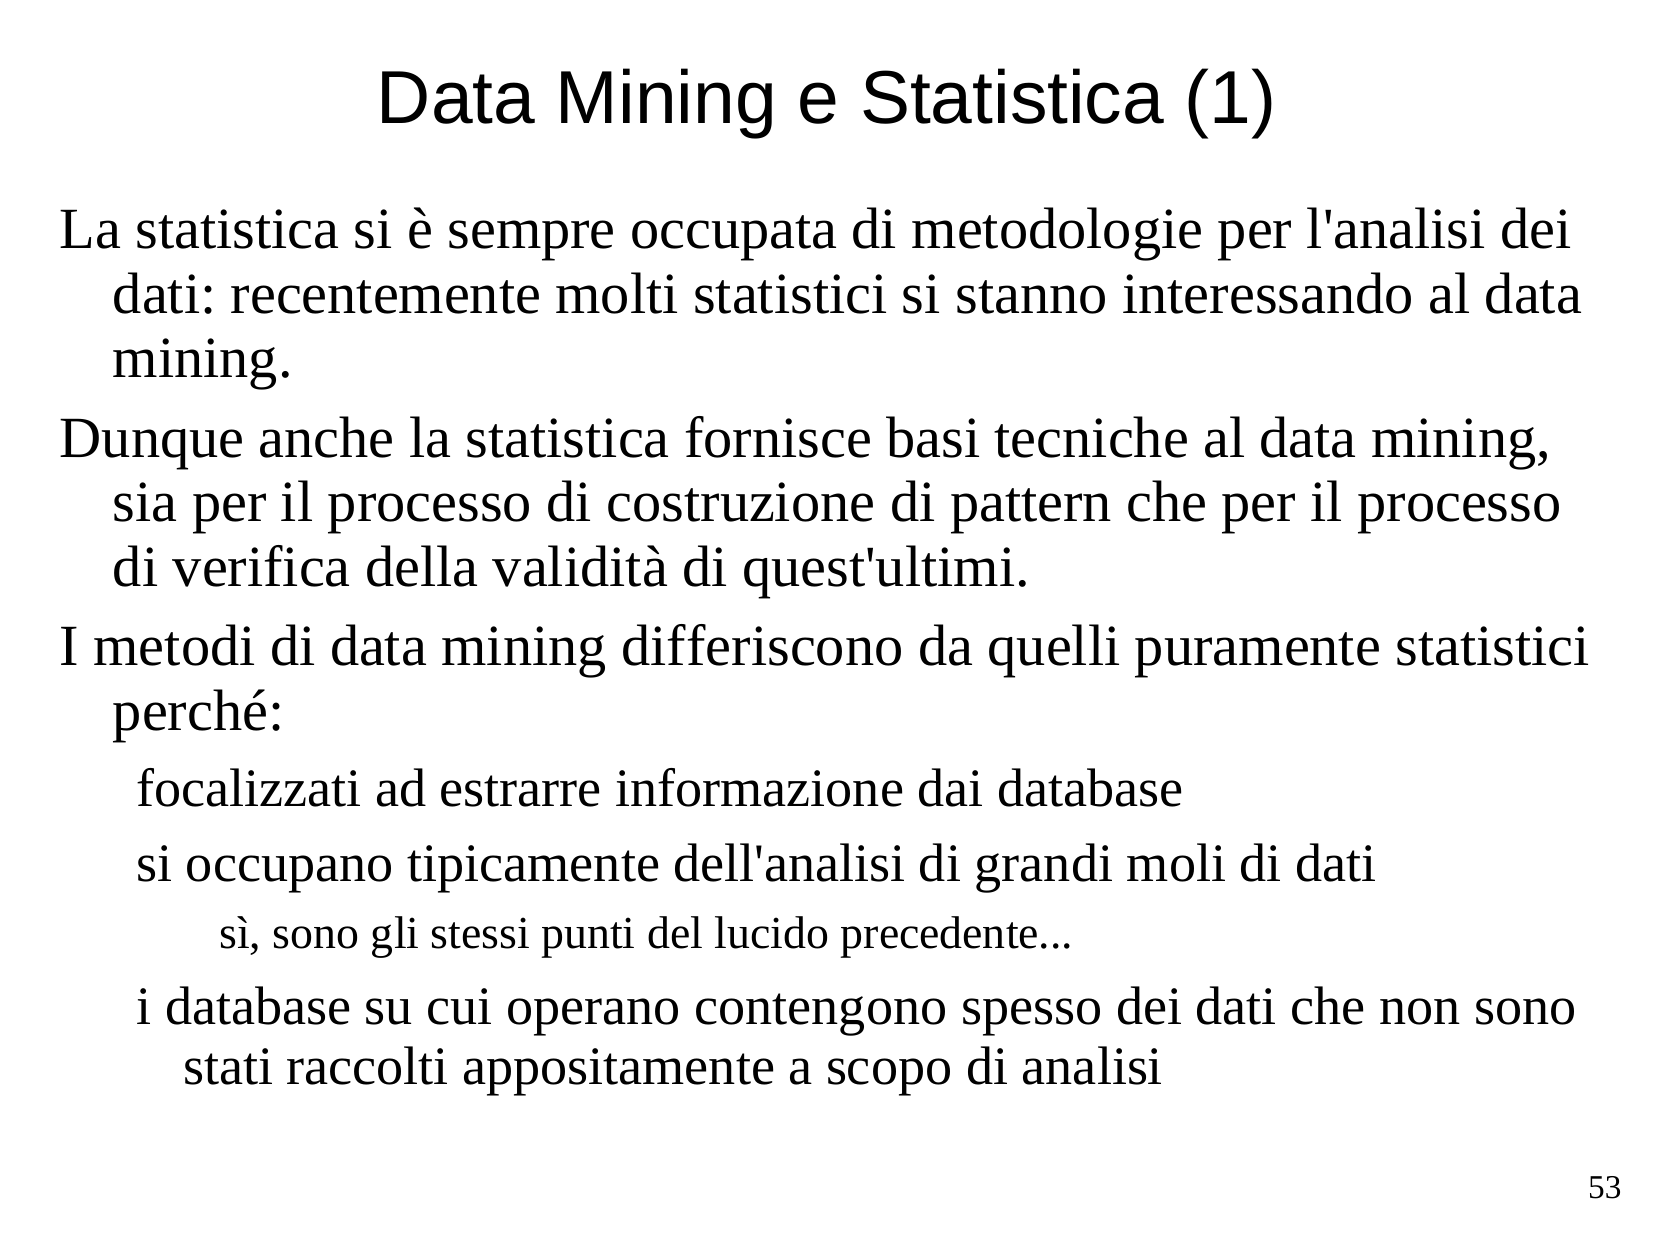

Data Mining e Statistica (1)
# La statistica si è sempre occupata di metodologie per l'analisi dei dati: recentemente molti statistici si stanno interessando al data mining.
Dunque anche la statistica fornisce basi tecniche al data mining, sia per il processo di costruzione di pattern che per il processo di verifica della validità di quest'ultimi.
I metodi di data mining differiscono da quelli puramente statistici perché:
focalizzati ad estrarre informazione dai database
si occupano tipicamente dell'analisi di grandi moli di dati
sì, sono gli stessi punti del lucido precedente...
i database su cui operano contengono spesso dei dati che non sono stati raccolti appositamente a scopo di analisi